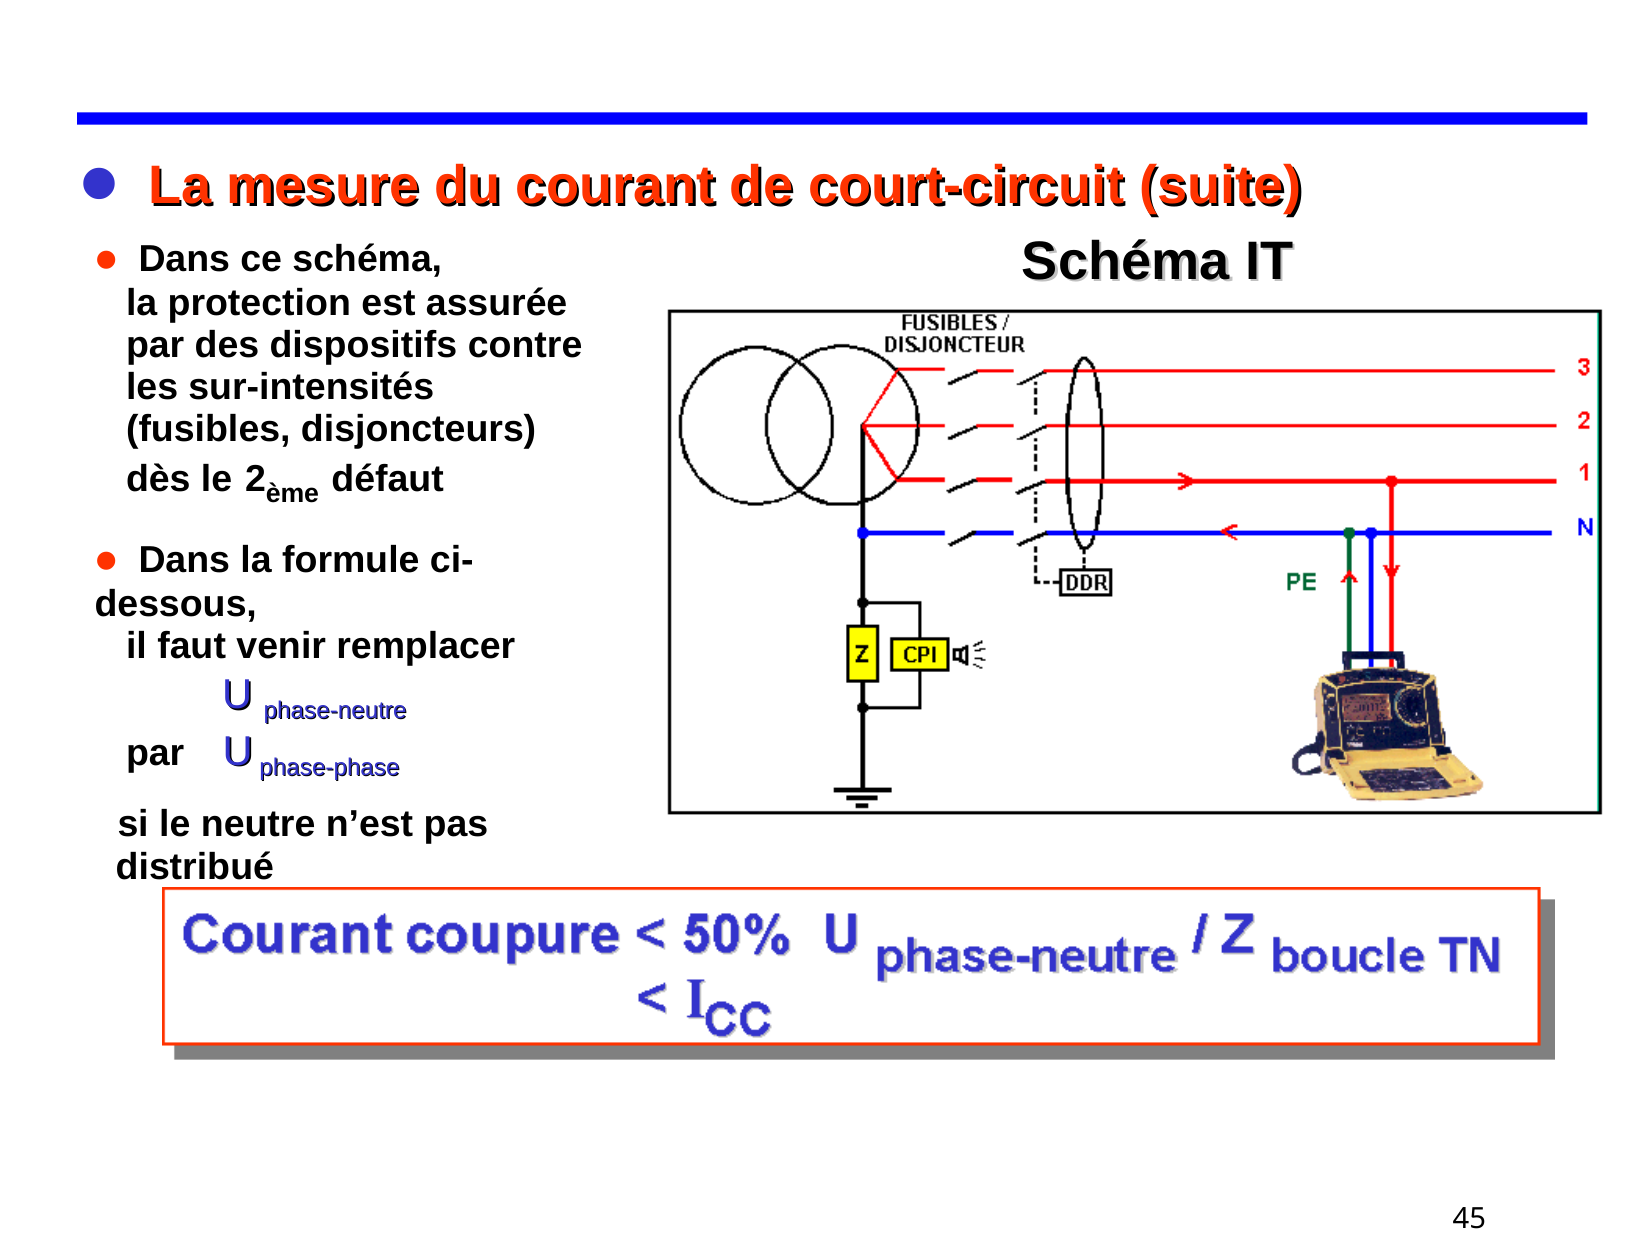

 La mesure du courant de court-circuit (suite)‏
 Dans ce schéma,
 la protection est assurée
 par des dispositifs contre
 les sur-intensités
 (fusibles, disjoncteurs)
 dès le 2ème défaut
 Dans la formule ci-dessous,
 il faut venir remplacer
 U phase-neutre
 par U phase-phase
 si le neutre n’est pas
 distribué
Schéma IT